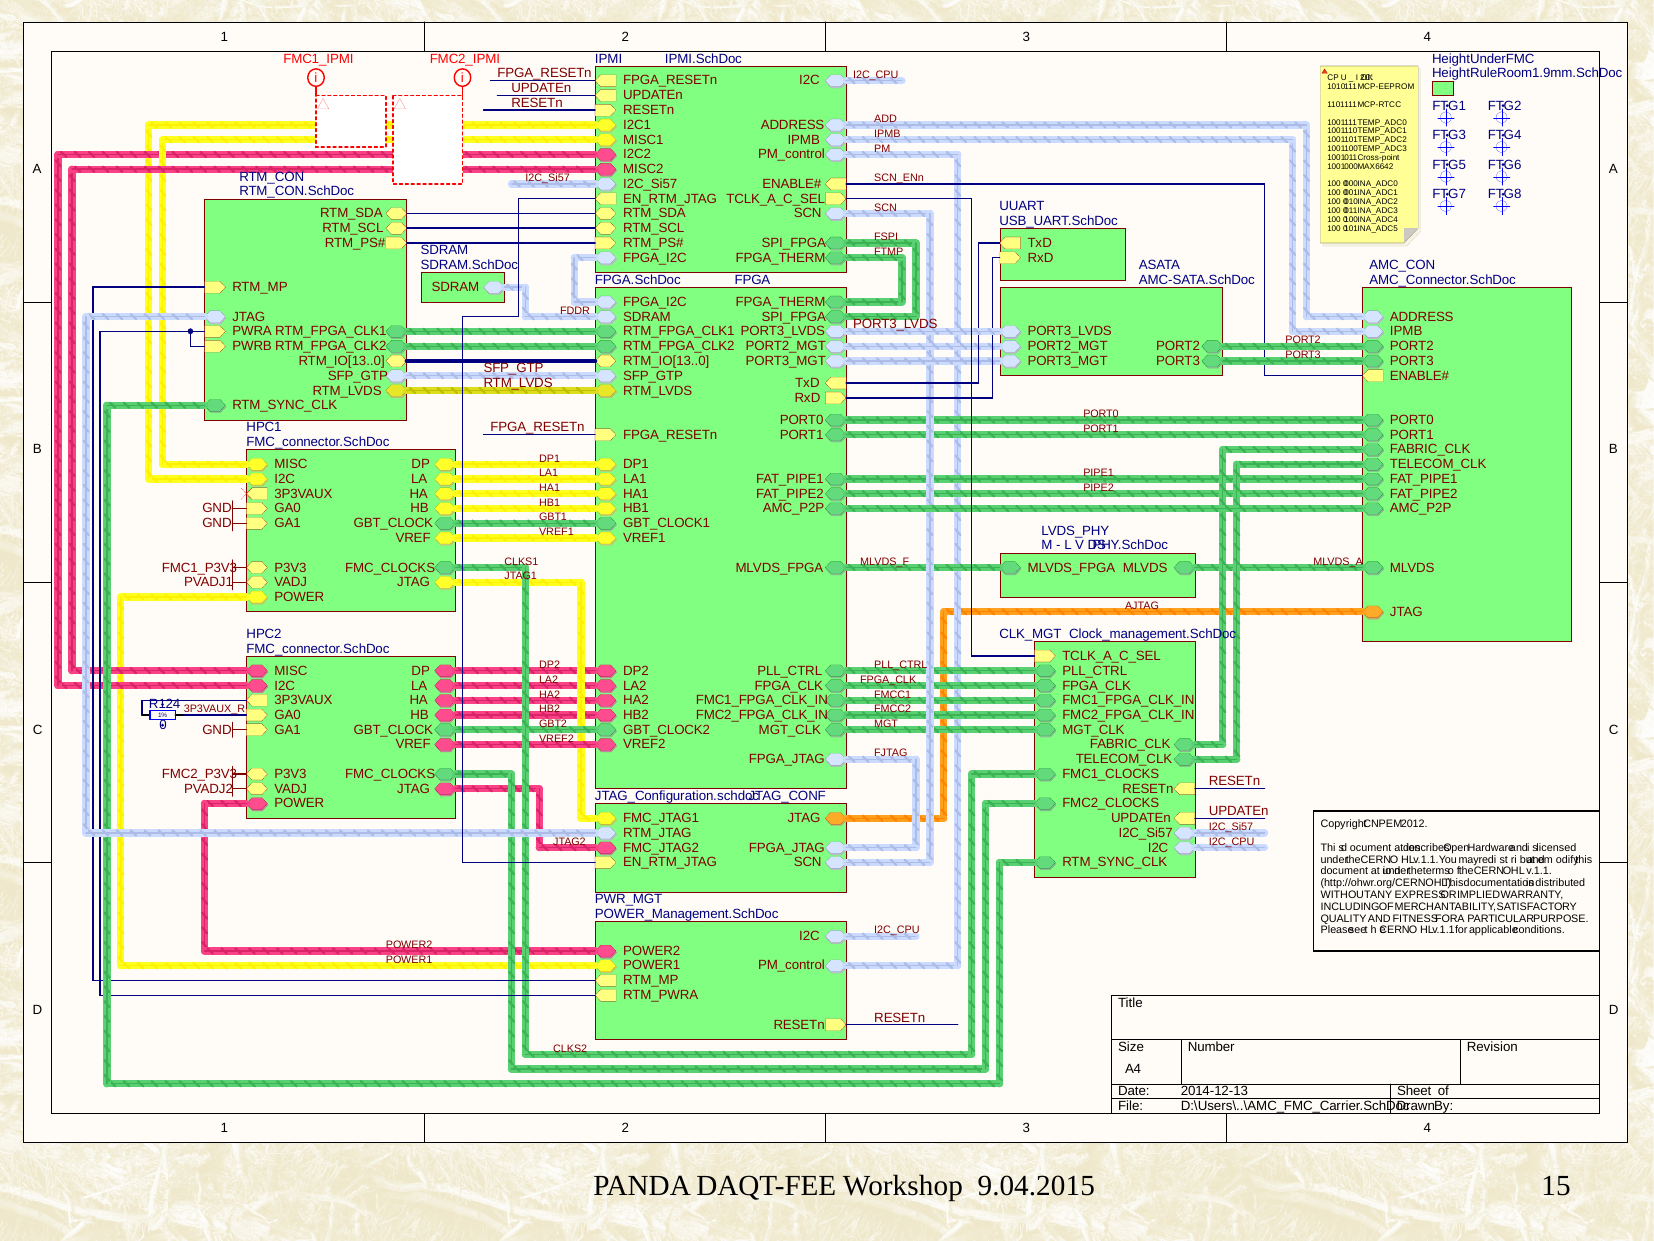

1
2
3
4
FMC1_IPMI
FMC2_IPMI
IPMI
IPMI.SchDoc
HeightUnderFMC
FPGA_RESETn
HeightRuleRoom1.9mm.SchDoc
I2C_CPU
i
i
FPGA_RESETn
I2C
CP U _ I 2C:
OK
UPDATEn
1010
111
MCP-EEPROM
UPDATEn
RESETn
FTG1
FTG2
1101
111
MCP-RTCC
RESETn
I2C1
ADD
I2C1
ADDRESS
1001
111
TEMP_ADC0
1001
110
TEMP_ADC1
FTG3
FTG4
MISC1
IPMB
MISC1
IPMB
1001
101
TEMP_ADC2
I2C2
PM
1001
100
TEMP_ADC3
I2C2
PM_control
1001
011
Cross-point
MISC2
FTG5
FTG6
A
MISC2
A
1001
000
MAX6642
RTM_CON
I2C_Si57
SCN_ENn
I2C_Si57
ENABLE#
100 0
000
INA_ADC0
RTM_CON.SchDoc
FTG7
FTG8
100 0
001
INA_ADC1
EN_RTM_JTAG
TCLK_A_C_SEL
100 0
010
INA_ADC2
UUART
SCN
RTM_SDA
RTM_SDA
SCN
100 0
011
INA_ADC3
USB_UART.SchDoc
100 0
100
INA_ADC4
RTM_SCL
RTM_SCL
100 0
101
INA_ADC5
FSPI
RTM_PS#
RTM_PS#
SPI_FPGA
TxD
SDRAM
FTMP
FPGA_I2C
FPGA_THERM
RxD
SDRAM.SchDoc
ASATA
AMC_CON
FPGA.SchDoc
FPGA
AMC-SATA.SchDoc
AMC_Connector.SchDoc
RTM_MP
SDRAM
FPGA_I2C
FPGA_THERM
FDDR
JTAG
SDRAM
SPI_FPGA
ADDRESS
PORT3_LVDS
PWRA
RTM_FPGA_CLK1
RTM_FPGA_CLK1
PORT3_LVDS
PORT3_LVDS
IPMB
PORT2
PWRB
RTM_FPGA_CLK2
RTM_FPGA_CLK2
PORT2_MGT
PORT2_MGT
PORT2
PORT2
PORT3
RTM_IO[13..0]
RTM_IO[13..0]
PORT3_MGT
PORT3_MGT
PORT3
PORT3
SFP_GTP
SFP_GTP
SFP_GTP
ENABLE#
RTM_LVDS
TxD
RTM_LVDS
RTM_LVDS
RxD
RTM_SYNC_CLK
PORT0
PORT0
PORT0
HPC1
FPGA_RESETn
PORT1
FPGA_RESETn
PORT1
PORT1
FMC_connector.SchDoc
B
FABRIC_CLK
B
DP1
MISC
DP
DP1
TELECOM_CLK
LA1
PIPE1
I2C
LA
LA1
FAT_PIPE1
FAT_PIPE1
HA1
PIPE2
3P3VAUX
HA
HA1
FAT_PIPE2
FAT_PIPE2
HB1
GND
GA0
HB
HB1
AMC_P2P
AMC_P2P
GBT1
GND
GA1
GBT_CLOCK
GBT_CLOCK1
LVDS_PHY
VREF1
VREF
VREF1
M - L V DS
PHY.SchDoc
CLKS1
MLVDS_F
MLVDS_A
FMC1_P3V3
P3V3
FMC_CLOCKS
MLVDS_FPGA
MLVDS_FPGA
MLVDS
MLVDS
JTAG1
PVADJ1
VADJ
JTAG
POWER
AJTAG
JTAG
HPC2
CLK_MGT
Clock_management.SchDoc
FMC_connector.SchDoc
TCLK_A_C_SEL
DP2
PLL_CTRL
MISC
DP
DP2
PLL_CTRL
PLL_CTRL
LA2
FPGA_CLK
I2C
LA
LA2
FPGA_CLK
FPGA_CLK
HA2
FMCC1
3P3VAUX
HA
HA2
FMC1_FPGA_CLK_IN
FMC1_FPGA_CLK_IN
R124
3P3VAUX_R
HB2
FMCC2
GA0
HB
HB2
FMC2_FPGA_CLK_IN
FMC2_FPGA_CLK_IN
1%
GBT2
MGT
0
C
GND
GA1
GBT_CLOCK
GBT_CLOCK2
MGT_CLK
MGT_CLK
C
VREF2
VREF
VREF2
FABRIC_CLK
FJTAG
FPGA_JTAG
TELECOM_CLK
FMC2_P3V3
P3V3
FMC_CLOCKS
FMC1_CLOCKS
RESETn
PVADJ2
VADJ
JTAG
RESETn
JTAG_Configuration.schdoc
JTAG_CONF
POWER
FMC2_CLOCKS
UPDATEn
FMC_JTAG1
JTAG
UPDATEn
Copyright
CNPEM
2012.
I2C_Si57
RTM_JTAG
I2C_Si57
JTAG2
I2C_CPU
FMC_JTAG2
FPGA_JTAG
I2C
Thi s
d ocument at ion
describes
Open
Hardware
and
i s
licensed
under
the
CERN
O HL
v.1.1.
You
may
redi st ri but e
and
m odify
this
EN_RTM_JTAG
SCN
RTM_SYNC_CLK
document at io n
under
the
terms
o f
the
CERN
OHL
v.1.1.
(http://ohwr.org/CERNOHL).
This
documentation
is
distributed
WITHOUT
ANY
EXPRESS
OR
IMPLIED
WARRANTY,
PWR_MGT
INCLUDING
OF
MERCHANTABILITY,
SATISFACTORY
POWER_Management.SchDoc
QUALITY
AND
FITNESS
FOR
A
PARTICULAR
PURPOSE.
I2C_CPU
Please
see
t h e
CERN
O HL
v.1.1
for
applicable
conditions.
I2C
POWER2
POWER2
POWER1
POWER1
PM_control
RTM_MP
RTM_PWRA
Title
D
D
RESETn
RESETn
Size
Number
Revision
CLKS2
A4
Date:
2014-12-13
Sheet
of
File:
D:\Users\..\AMC_FMC_Carrier.SchDoc
Drawn
By:
1
2
3
4
PANDA DAQT-FEE Workshop 9.04.2015
15